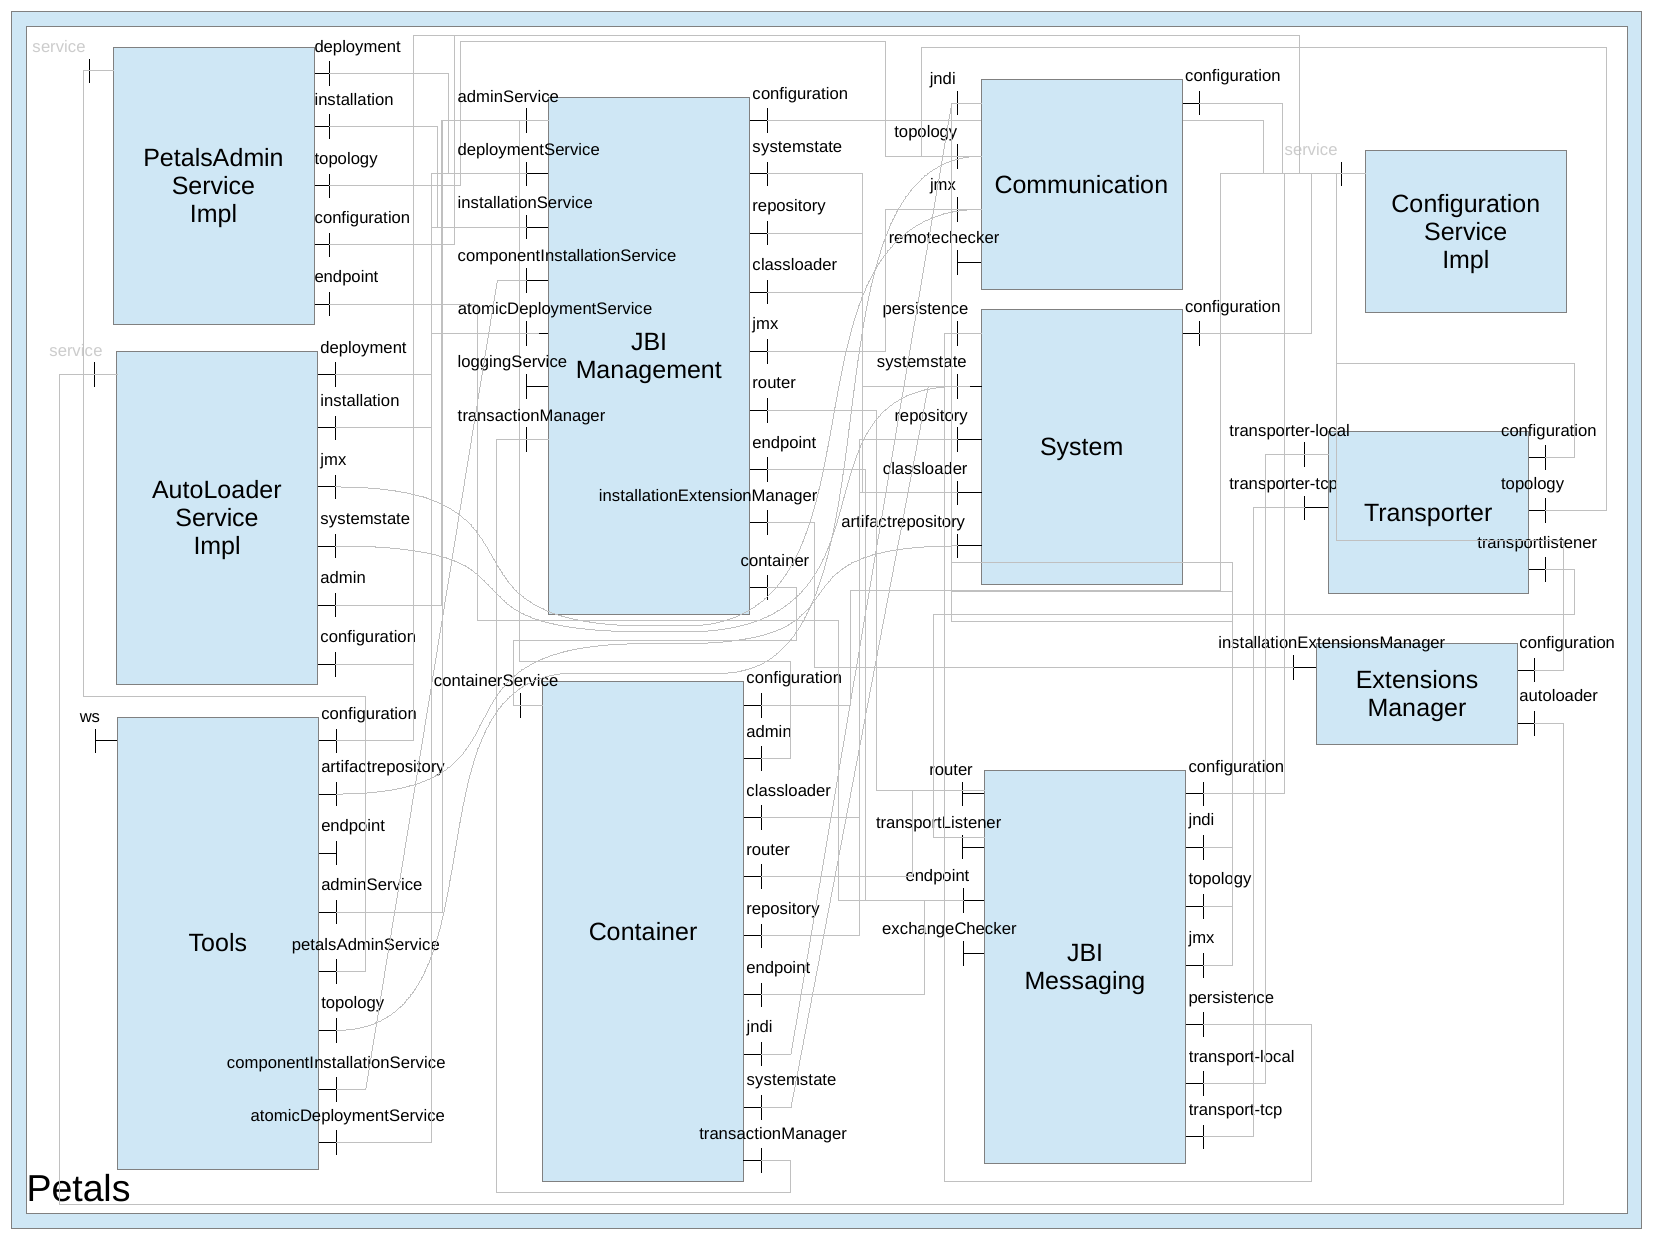

service
deployment
PetalsAdmin
Service
Impl
configuration
jndi
configuration
adminService
Communication
installation
JBI
Management
topology
systemstate
deploymentService
service
topology
Configuration
Service
Impl
jmx
installationService
repository
configuration
remotechecker
componentInstallationService
classloader
endpoint
configuration
atomicDeploymentService
persistence
jmx
System
deployment
service
loggingService
systemstate
AutoLoader
Service
Impl
router
installation
transactionManager
repository
transporter-local
configuration
endpoint
Transporter
jmx
classloader
transporter-tcp
topology
installationExtensionManager
systemstate
artifactrepository
transportlistener
container
admin
configuration
installationExtensionsManager
configuration
Extensions
Manager
configuration
containerService
autoloader
Container
configuration
ws
admin
Tools
configuration
artifactrepository
router
JBI
Messaging
classloader
jndi
transportListener
endpoint
router
endpoint
topology
adminService
repository
exchangeChecker
jmx
petalsAdminService
endpoint
persistence
topology
jndi
transport-local
componentInstallationService
systemstate
transport-tcp
atomicDeploymentService
transactionManager
Petals